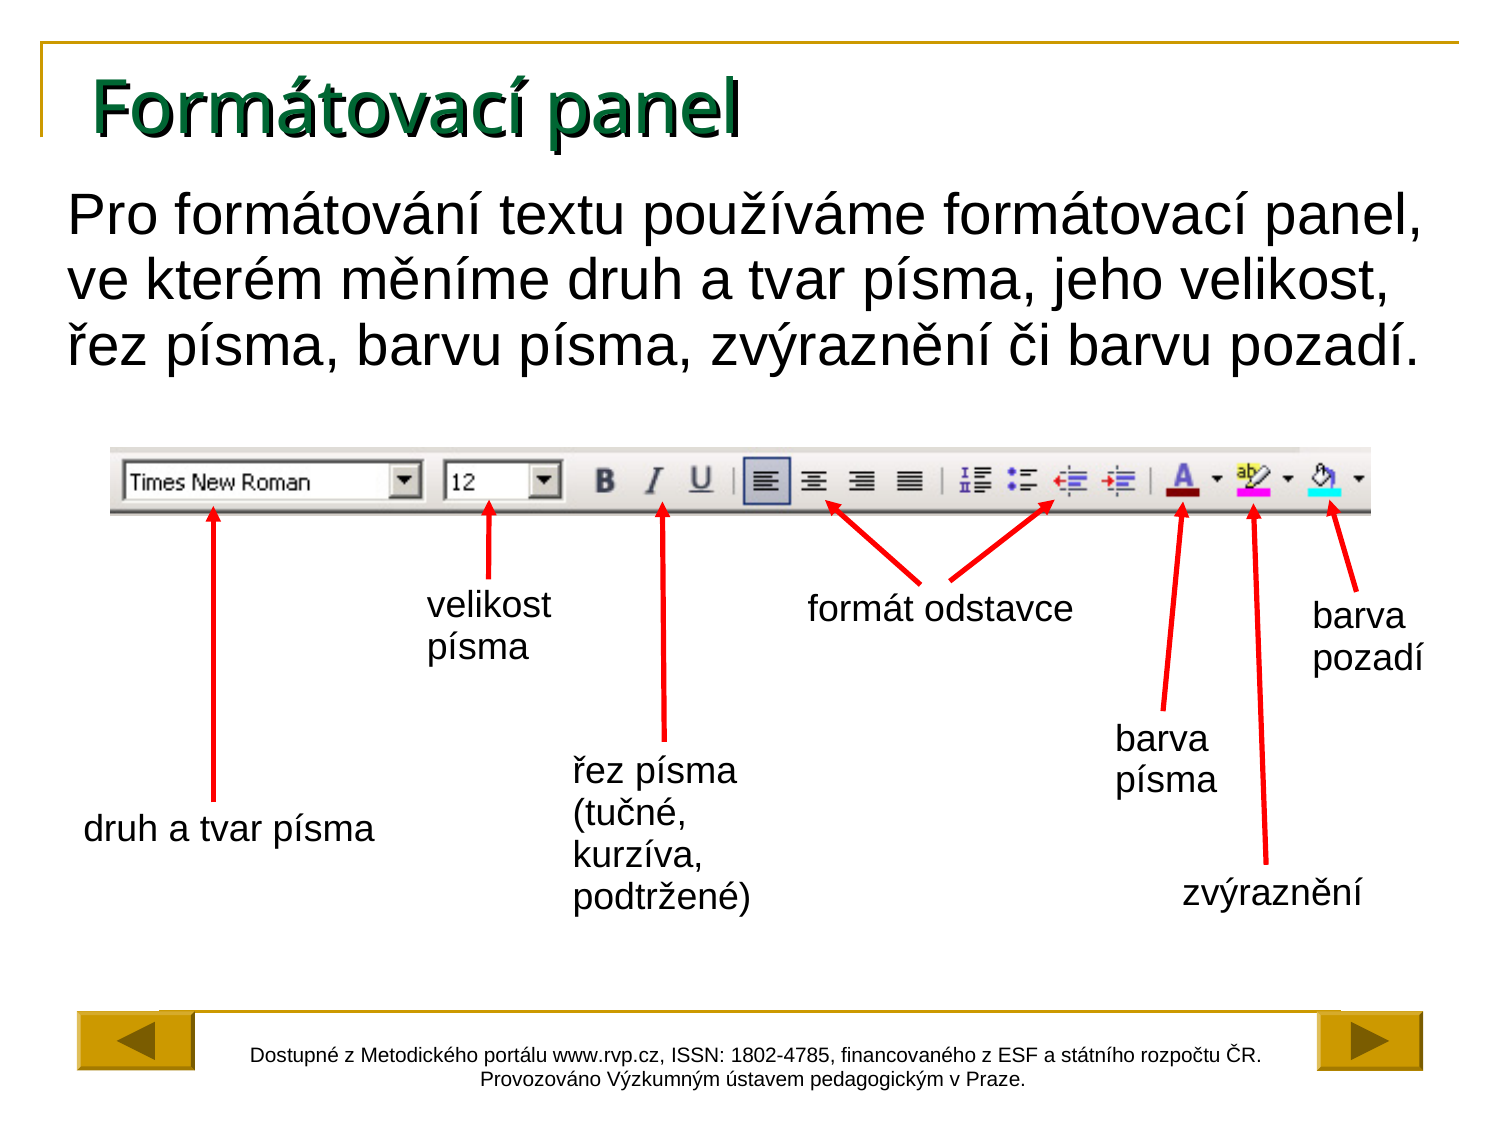

# Formátovací panel
Pro formátování textu používáme formátovací panel, ve kterém měníme druh a tvar písma, jeho velikost, řez písma, barvu písma, zvýraznění či barvu pozadí.
velikost
písma
formát odstavce
barva
pozadí
barva
písma
řez písma
(tučné,
kurzíva,
podtržené)
druh a tvar písma
zvýraznění